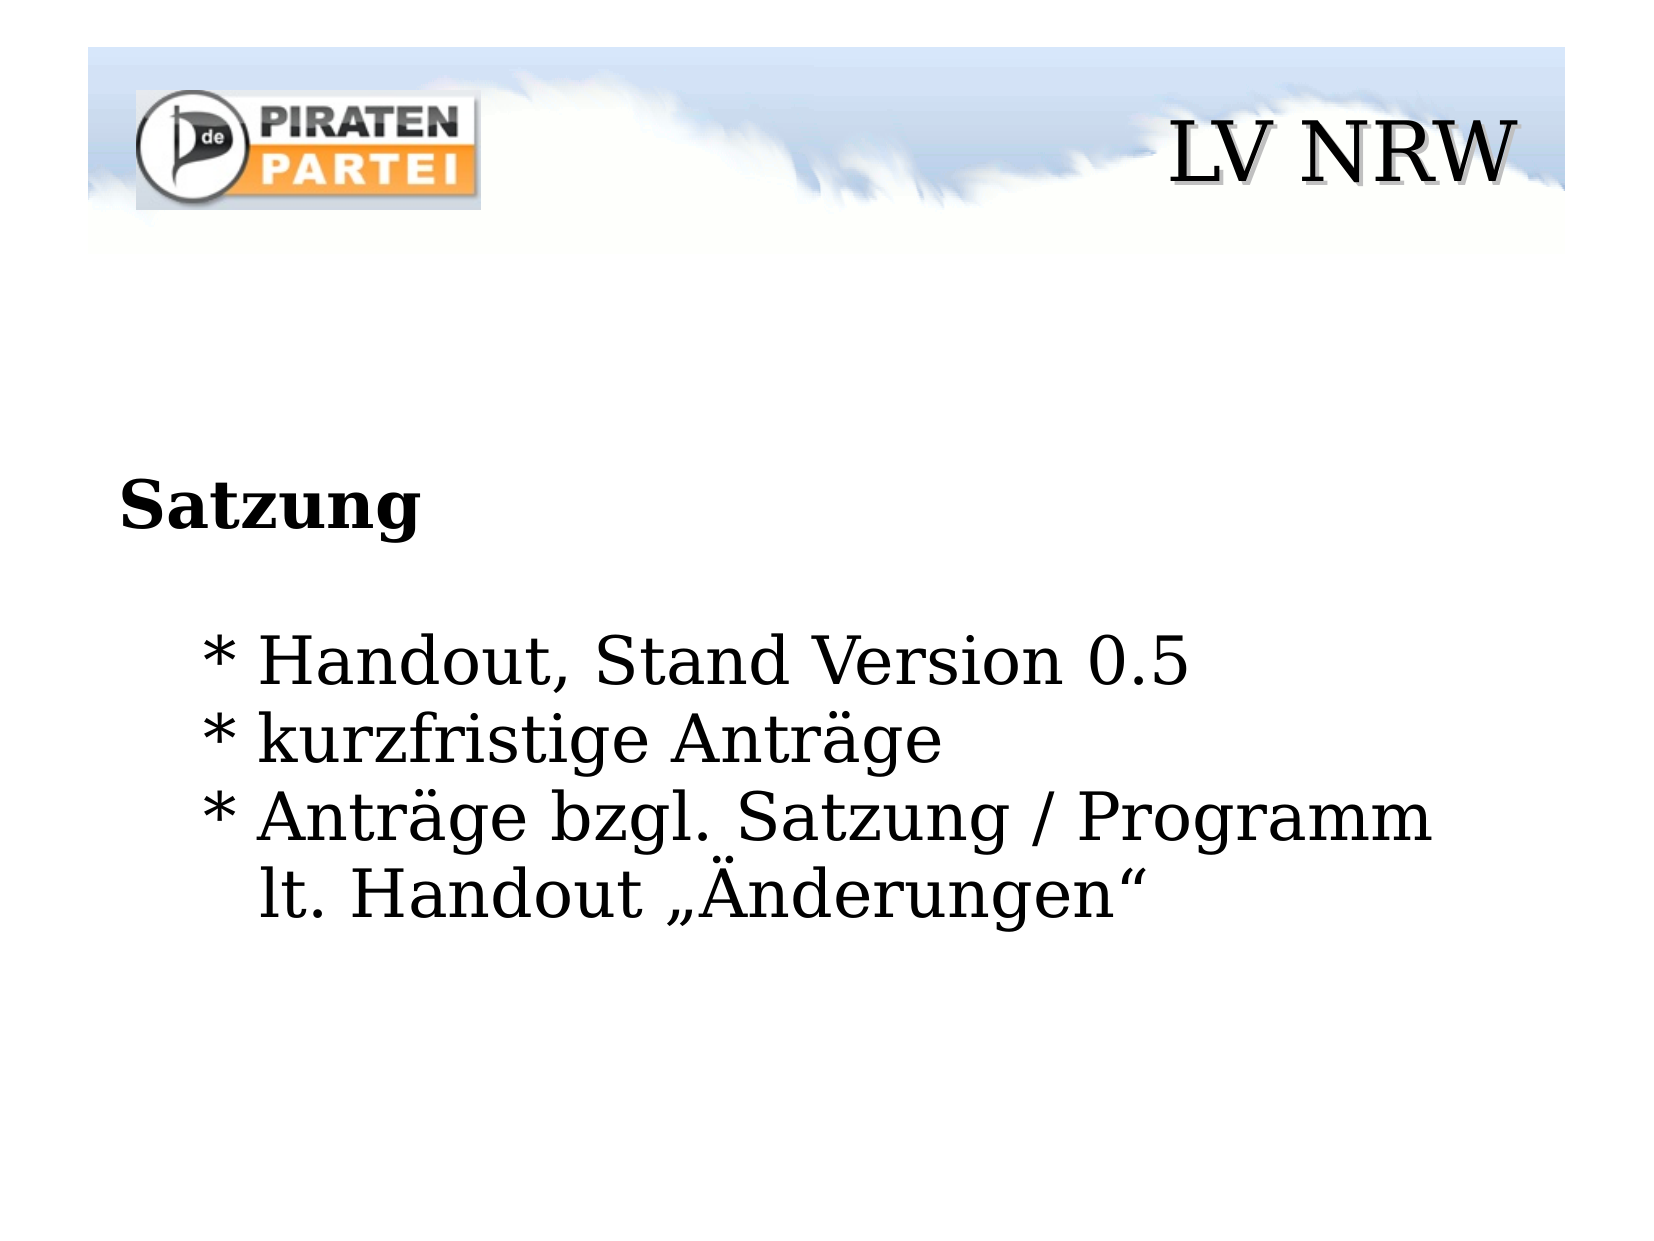

# LV NRW
Satzung
 * Handout, Stand Version 0.5
 * kurzfristige Anträge
 * Anträge bzgl. Satzung / Programm
 lt. Handout „Änderungen“